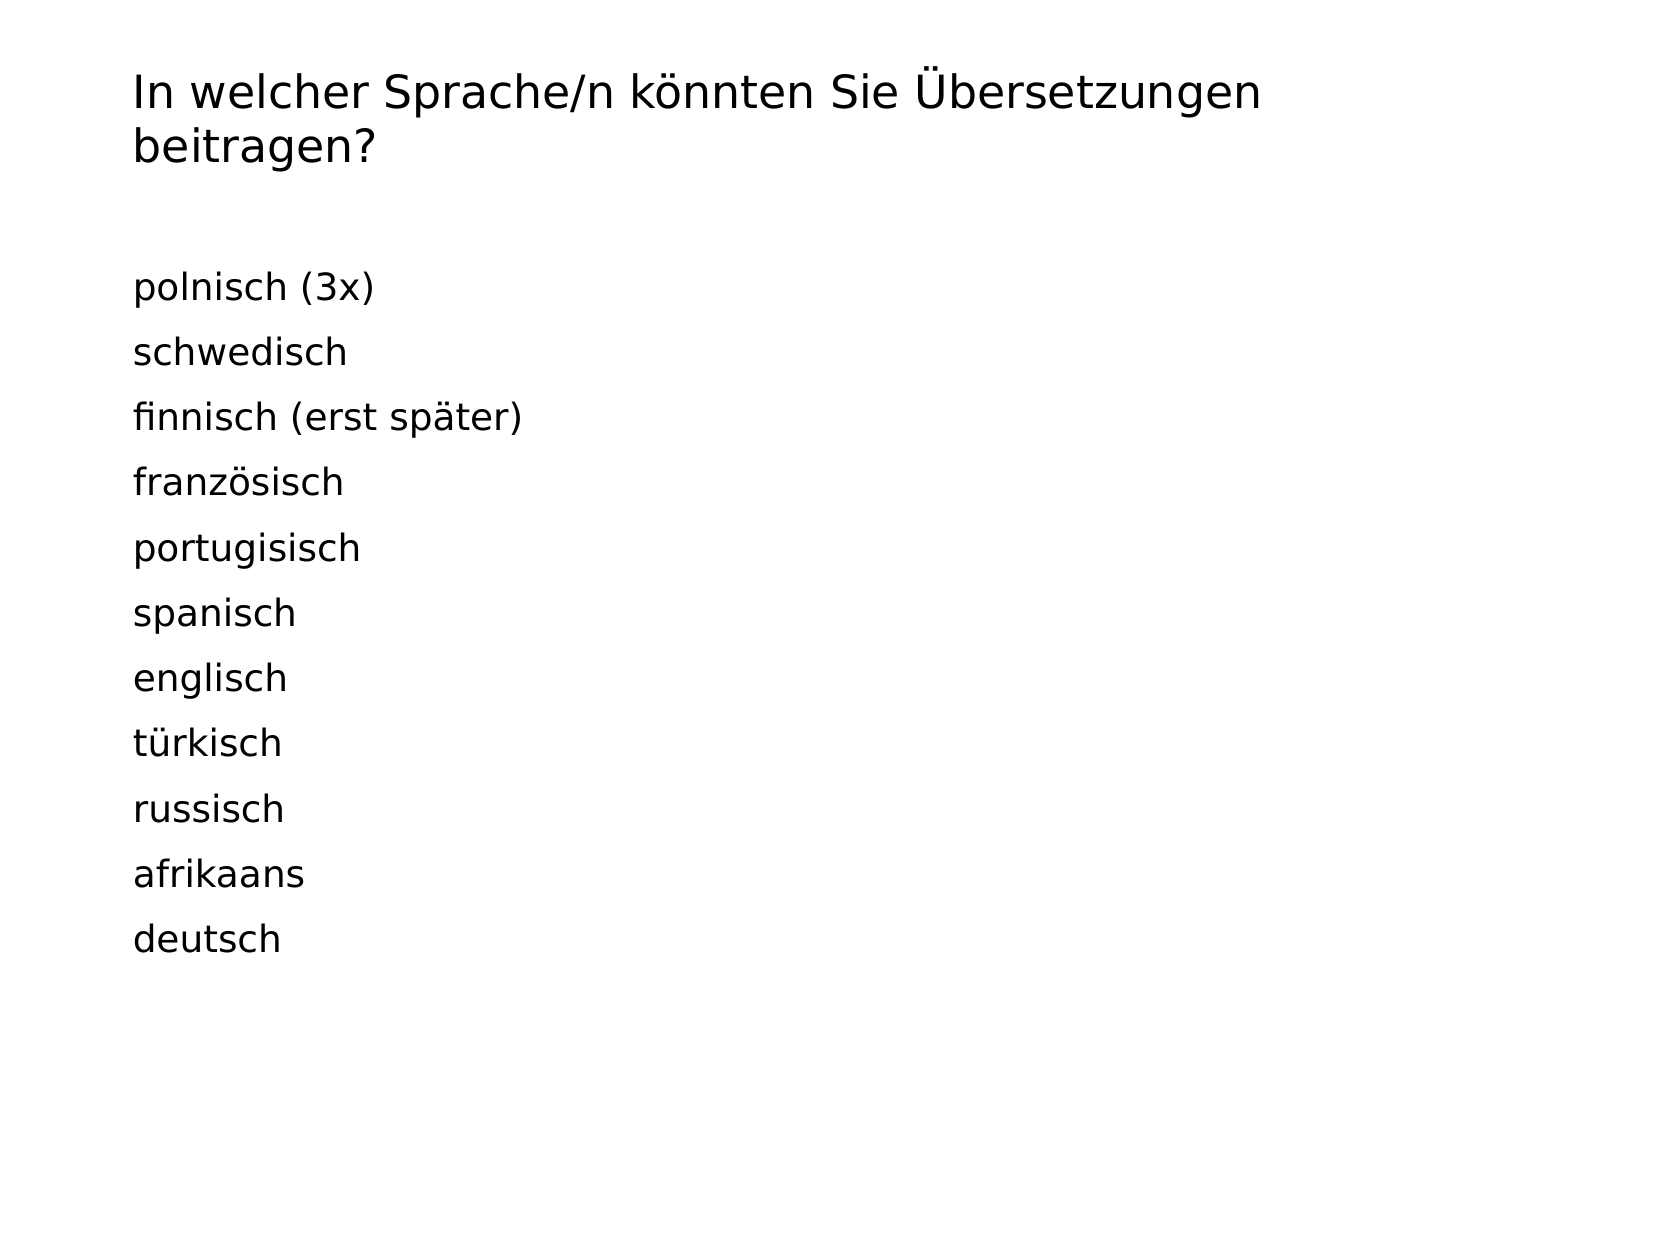

In welcher Sprache/n könnten Sie Übersetzungen beitragen?
polnisch (3x)
schwedisch
finnisch (erst später)
französisch
portugisisch
spanisch
englisch
türkisch
russisch
afrikaans
deutsch